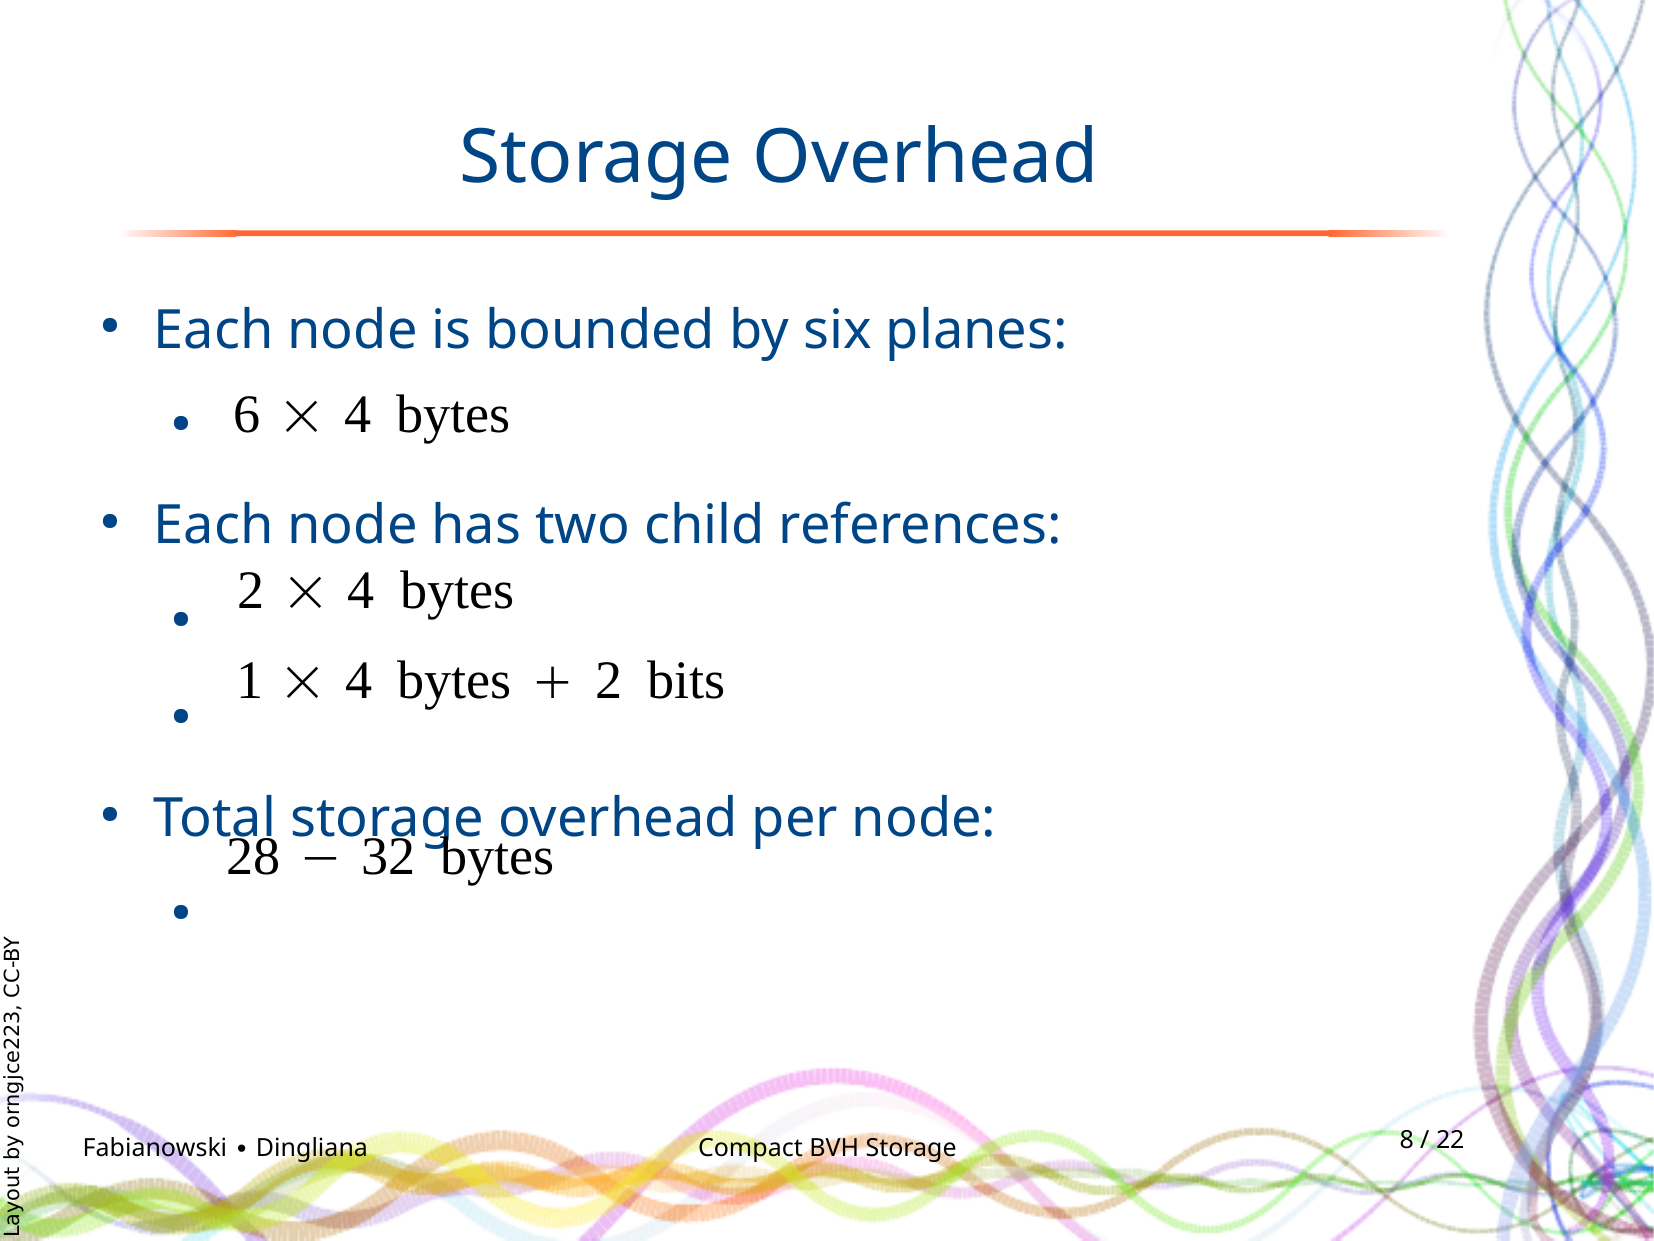

# Storage Overhead
Each node is bounded by six planes:
Each node has two child references:
Total storage overhead per node:
	8 / 22